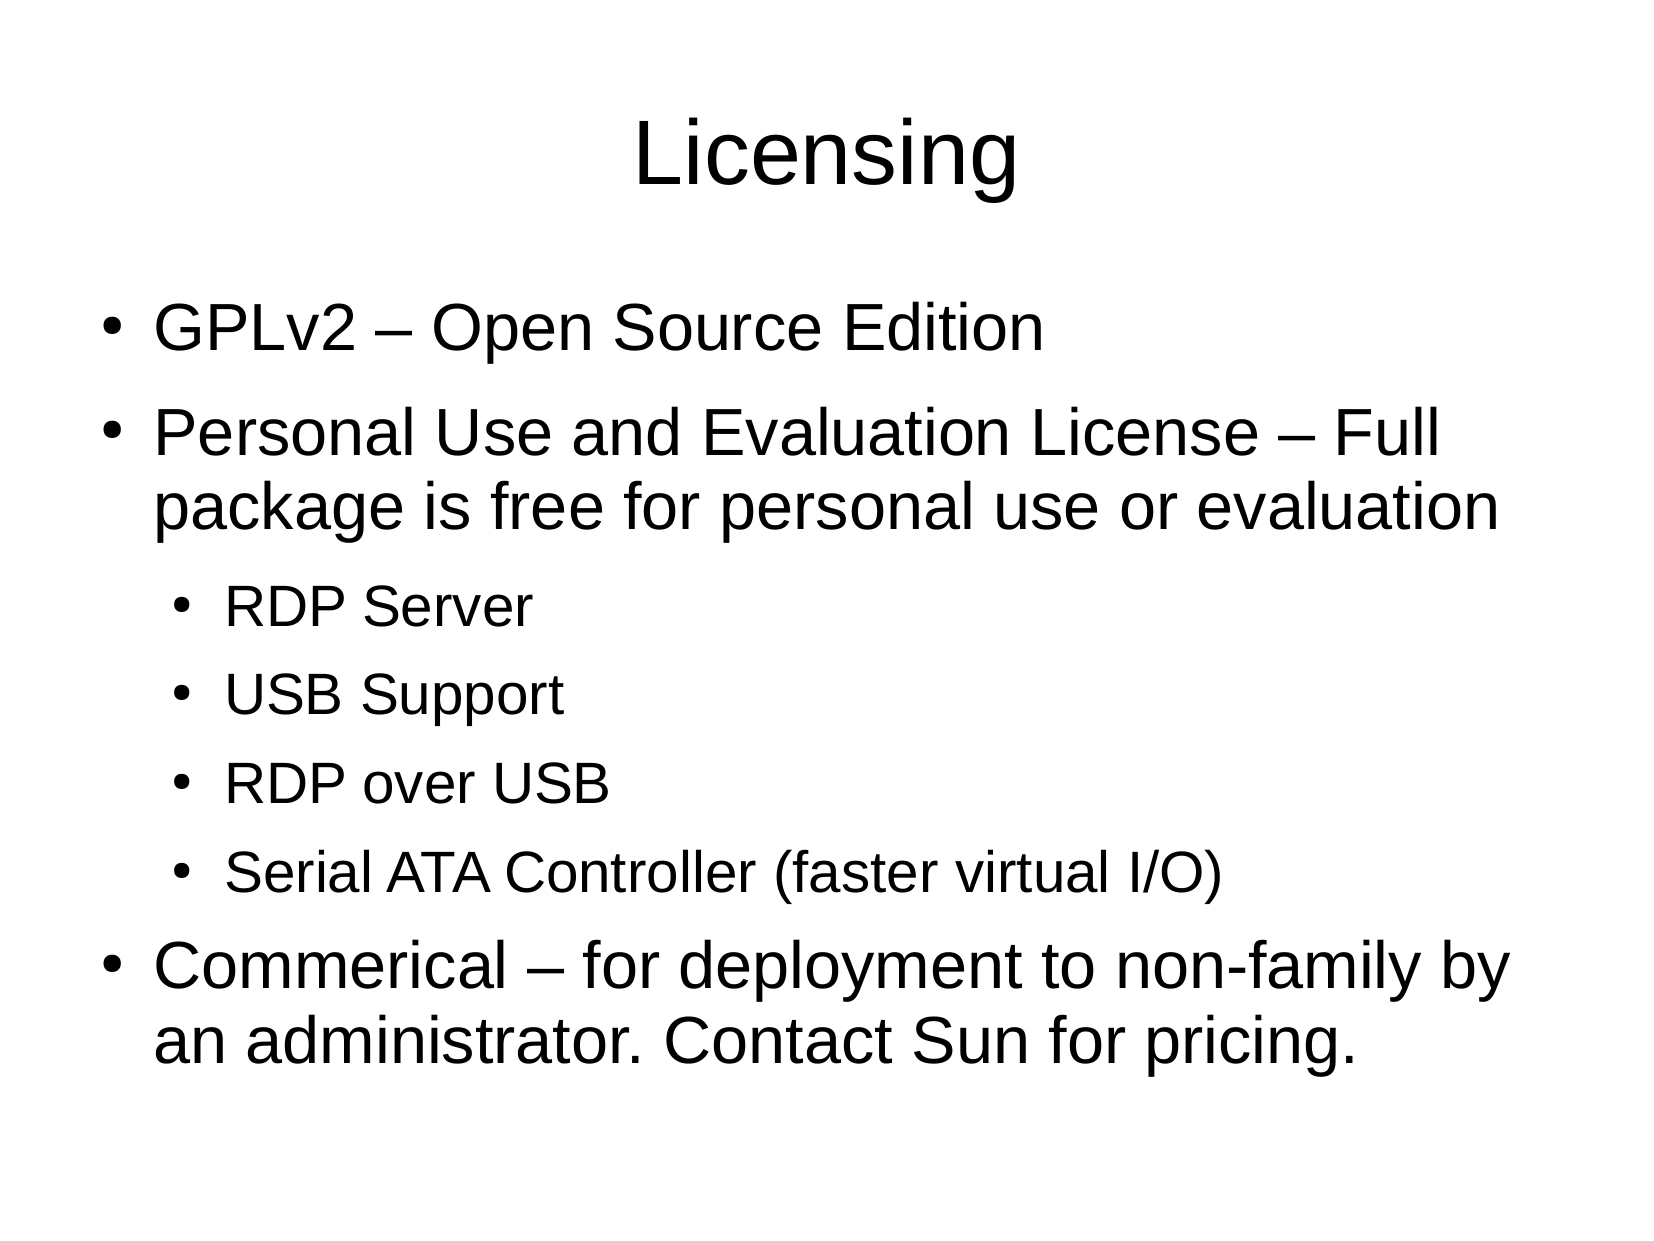

# Licensing
GPLv2 – Open Source Edition
Personal Use and Evaluation License – Full package is free for personal use or evaluation
RDP Server
USB Support
RDP over USB
Serial ATA Controller (faster virtual I/O)
Commerical – for deployment to non-family by an administrator. Contact Sun for pricing.